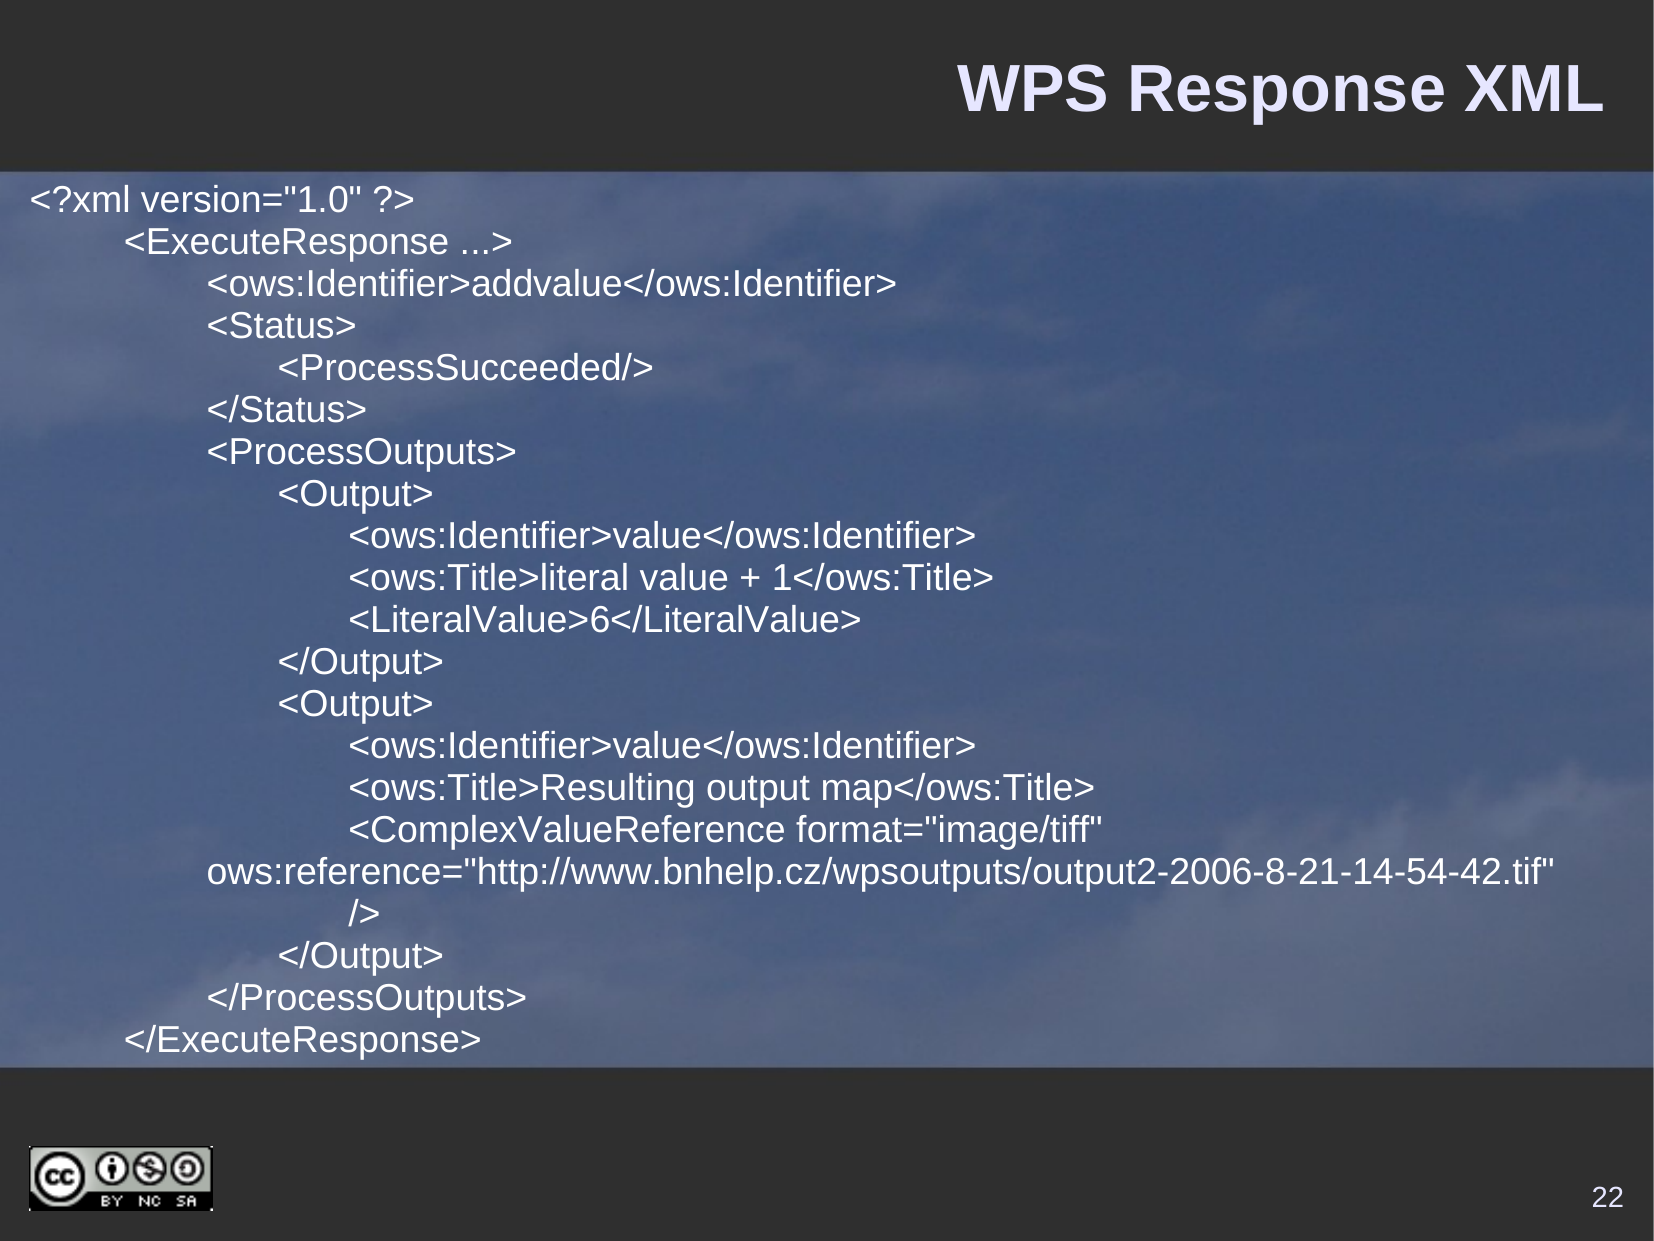

# WPS Response XML
<?xml version="1.0" ?>
<ExecuteResponse ...>
<ows:Identifier>addvalue</ows:Identifier>
<Status>
<ProcessSucceeded/>
</Status>
<ProcessOutputs>
<Output>
<ows:Identifier>value</ows:Identifier>
<ows:Title>literal value + 1</ows:Title>
<LiteralValue>6</LiteralValue>
</Output>
<Output>
<ows:Identifier>value</ows:Identifier>
<ows:Title>Resulting output map</ows:Title>
<ComplexValueReference format="image/tiff"
ows:reference="http://www.bnhelp.cz/wpsoutputs/output2-2006-8-21-14-54-42.tif"
/>
</Output>
</ProcessOutputs>
</ExecuteResponse>
2006-06-01
22